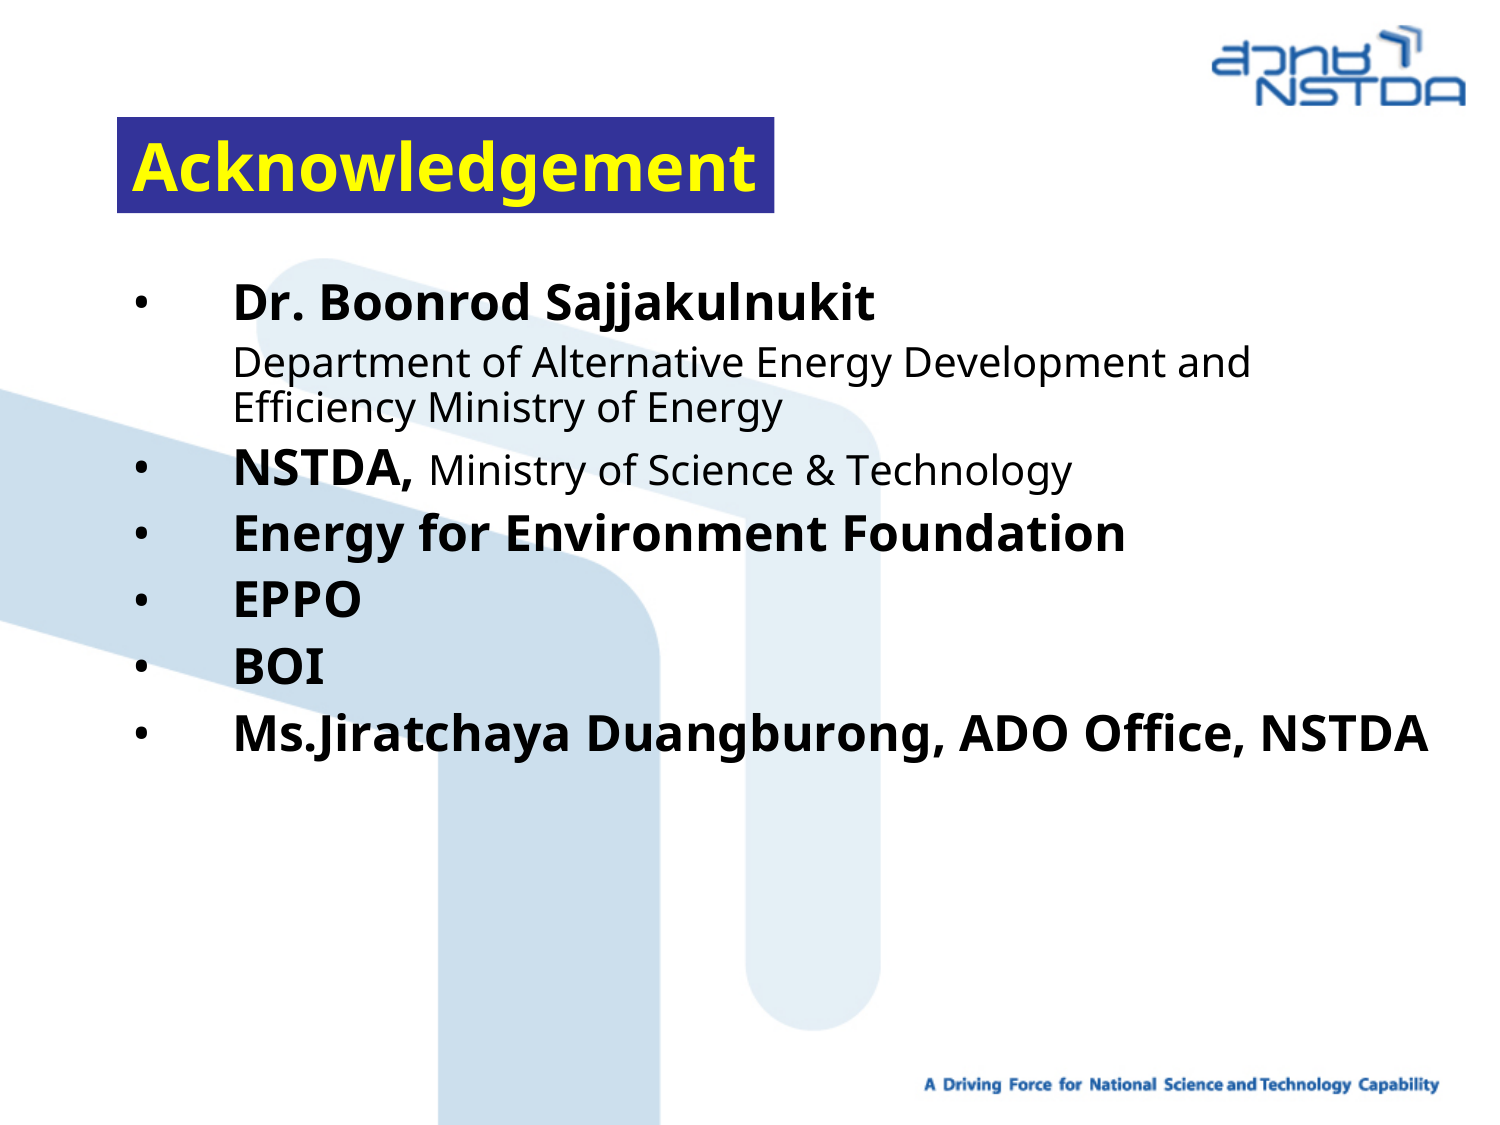

Acknowledgement
# Dr. Boonrod Sajjakulnukit
	Department of Alternative Energy Development and Efficiency Ministry of Energy
NSTDA, Ministry of Science & Technology
Energy for Environment Foundation
EPPO
BOI
Ms.Jiratchaya Duangburong, ADO Office, NSTDA